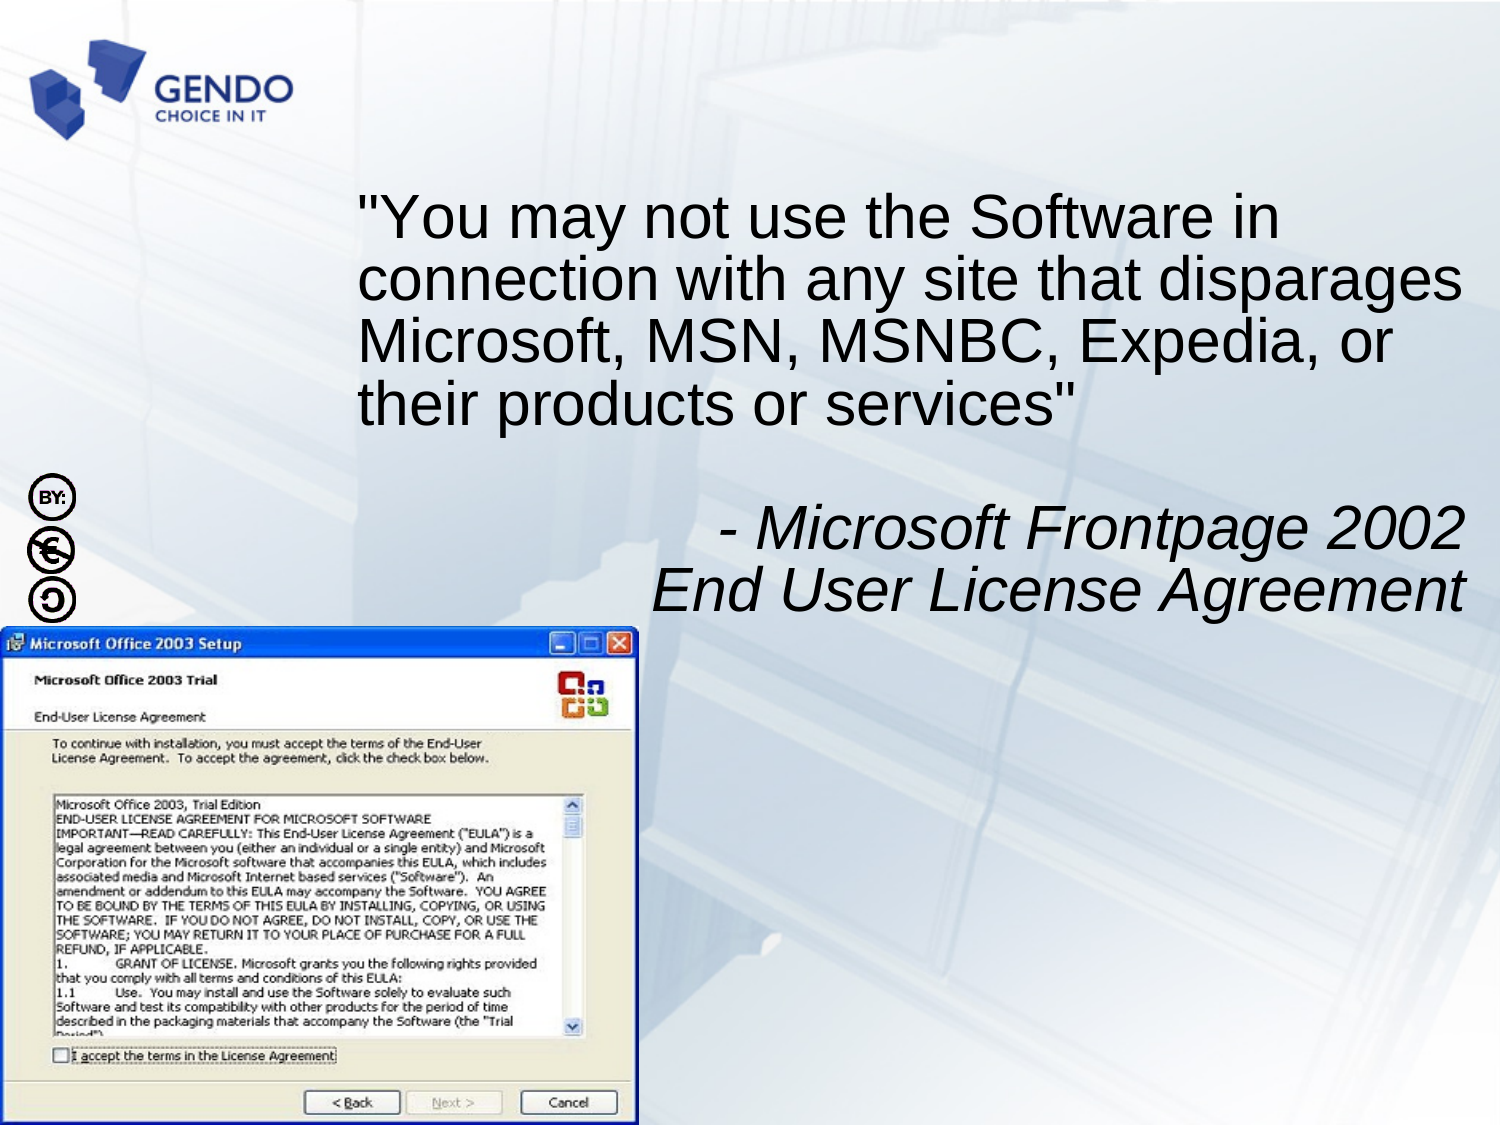

"You may not use the Software in connection with any site that disparages Microsoft, MSN, MSNBC, Expedia, or their products or services"
 - Microsoft Frontpage 2002
 End User License Agreement